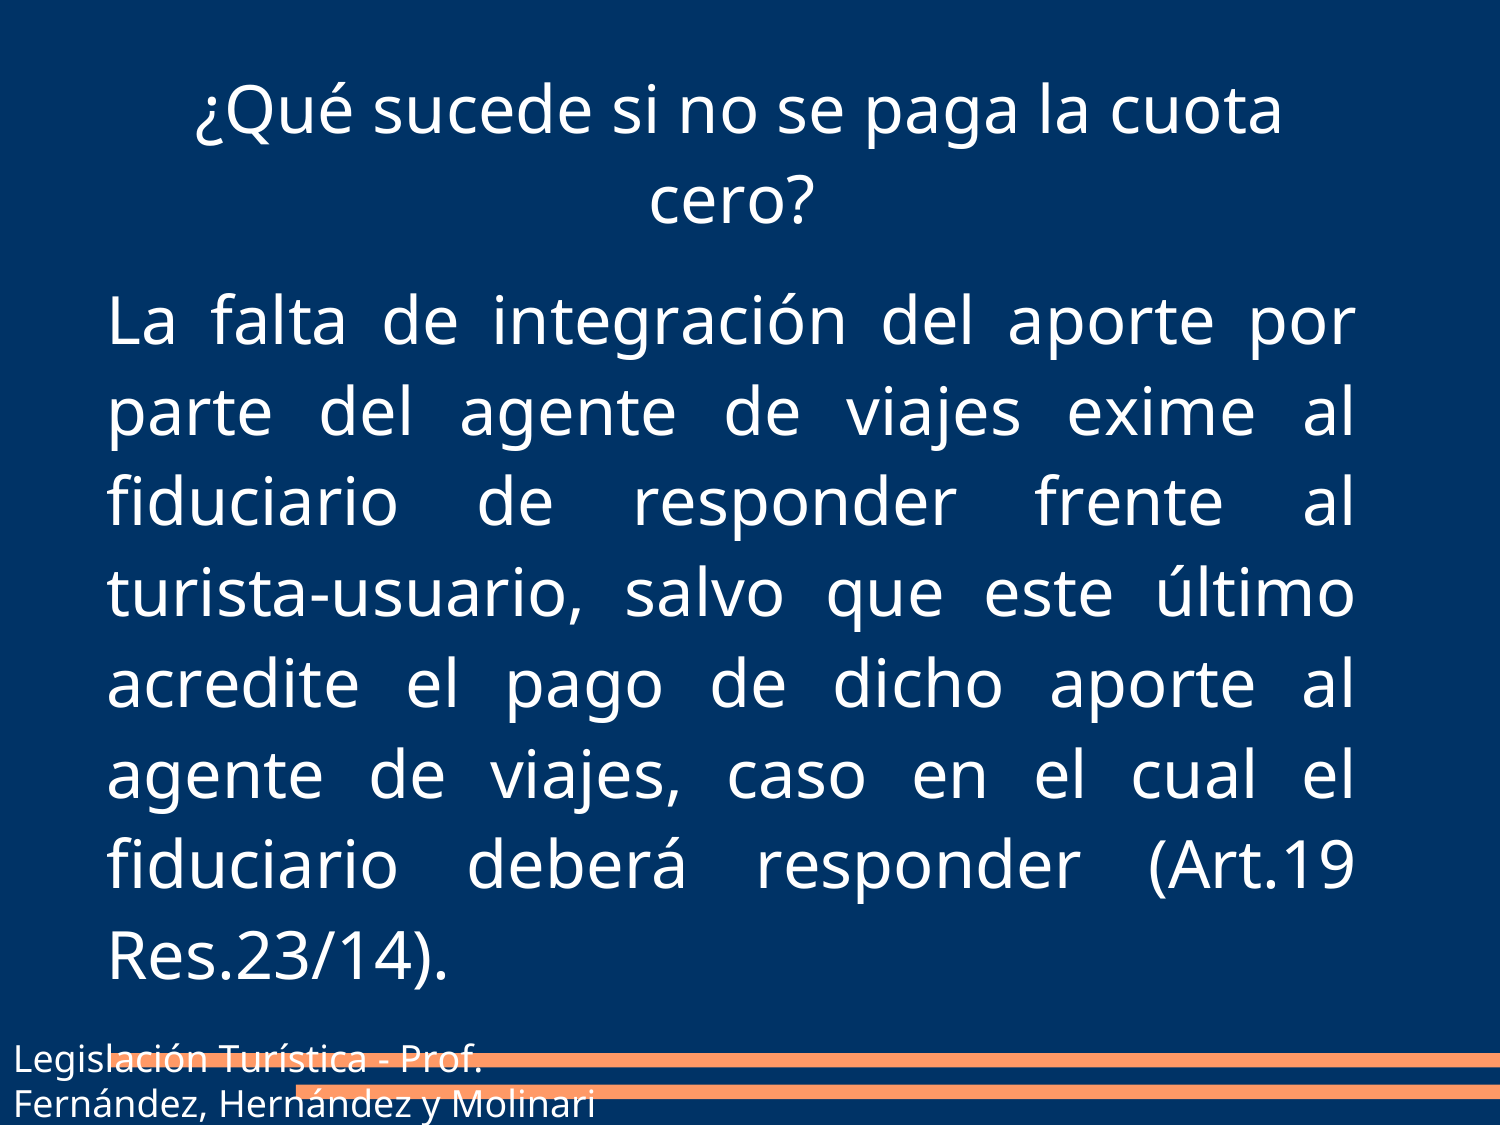

# ¿Qué sucede si no se paga la cuota cero?
La falta de integración del aporte por parte del agente de viajes exime al fiduciario de responder frente al turista-usuario, salvo que este último acredite el pago de dicho aporte al agente de viajes, caso en el cual el fiduciario deberá responder (Art.19 Res.23/14).
Legislación Turística - Prof. Fernández, Hernández y Molinari